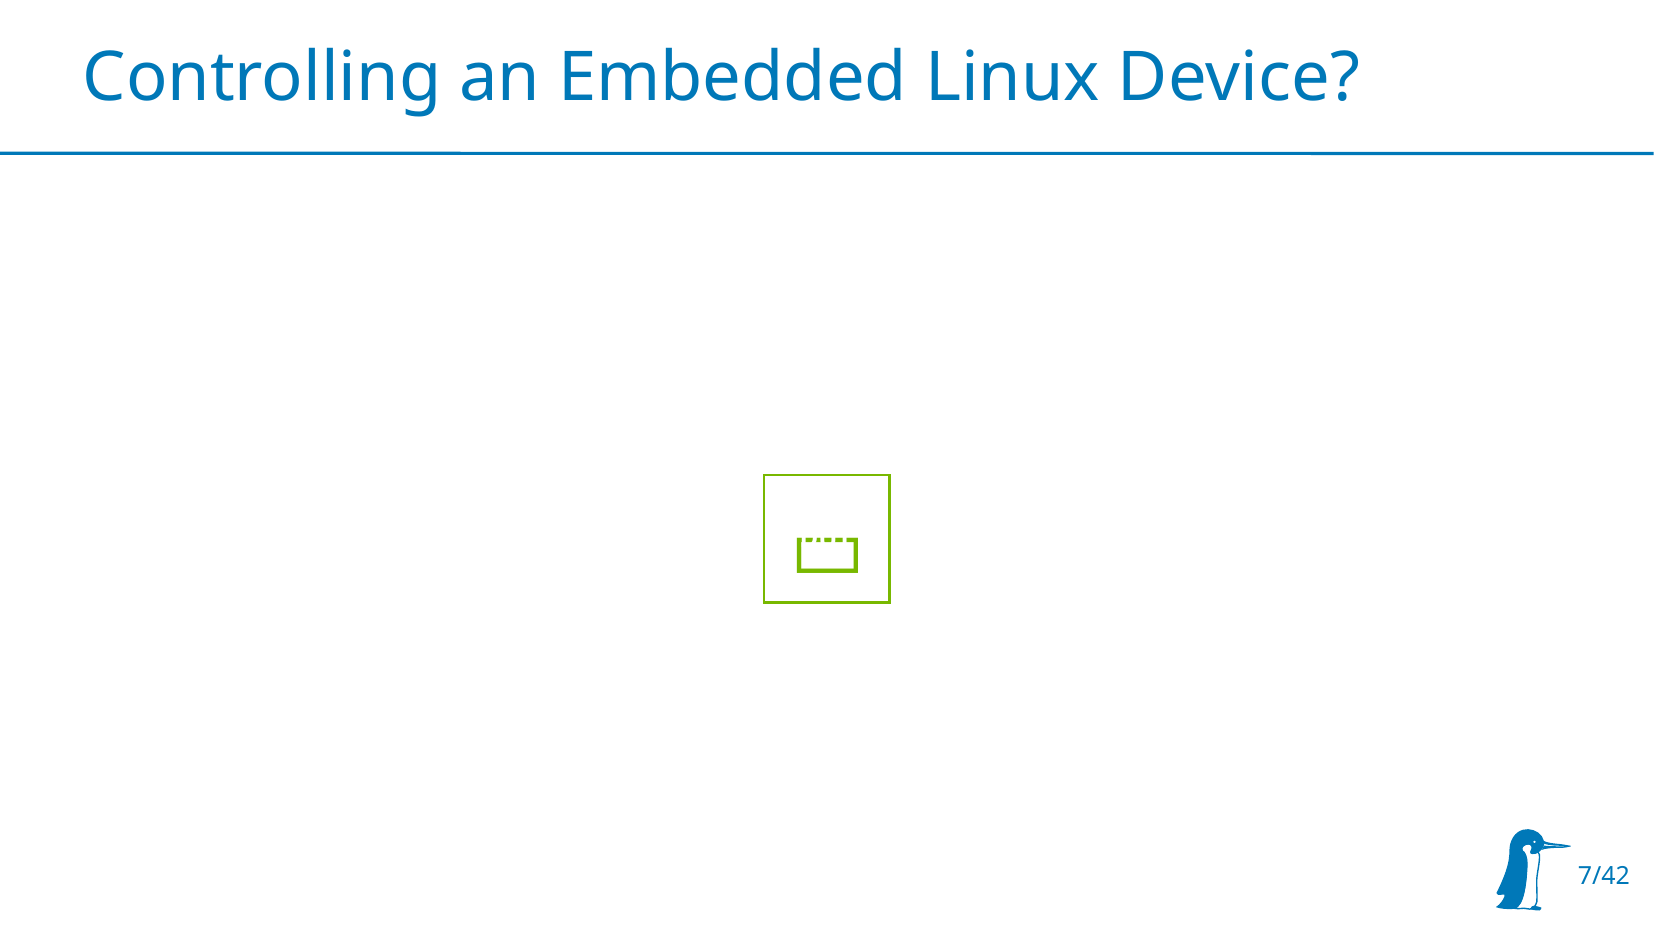

# Controlling an Embedded Linux Device?
7